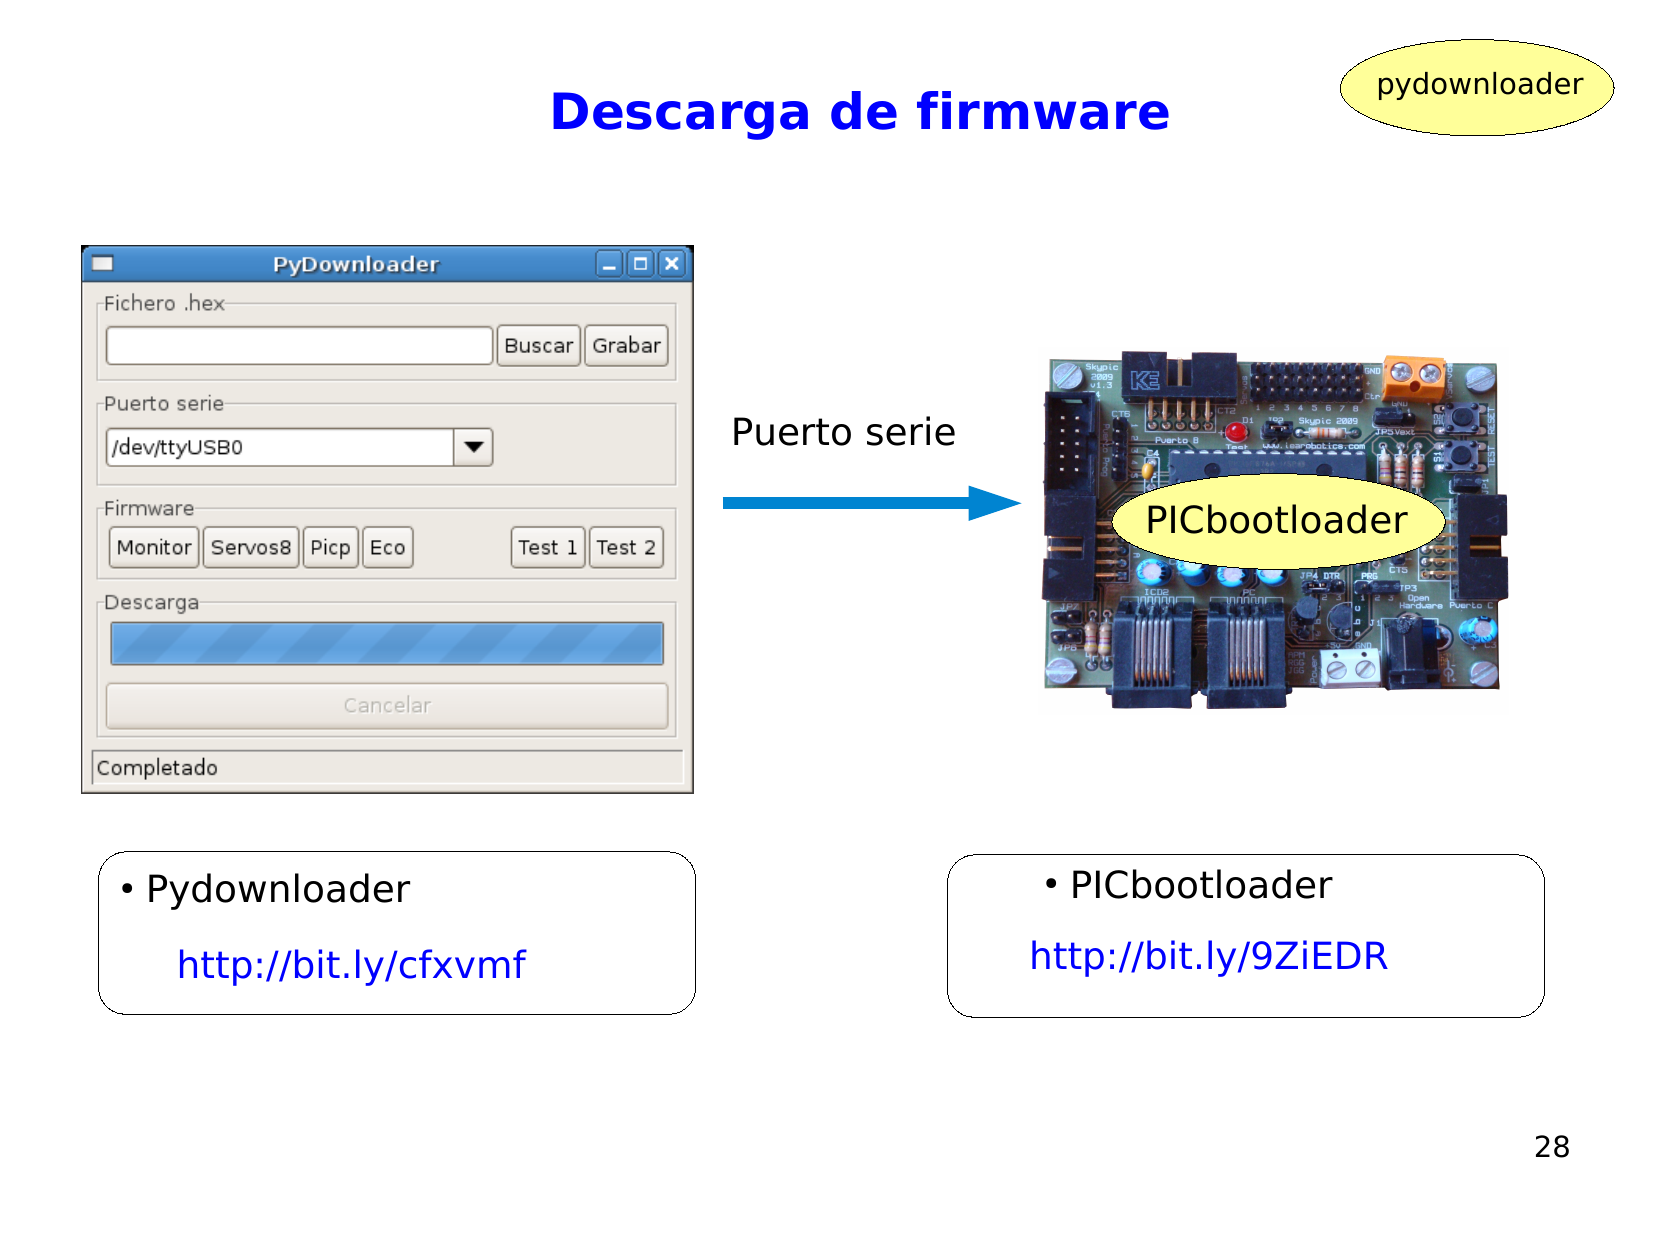

pydownloader
Descarga de firmware
Puerto serie
PICbootloader
 PICbootloader
 Pydownloader
http://bit.ly/9ZiEDR
http://bit.ly/cfxvmf
28